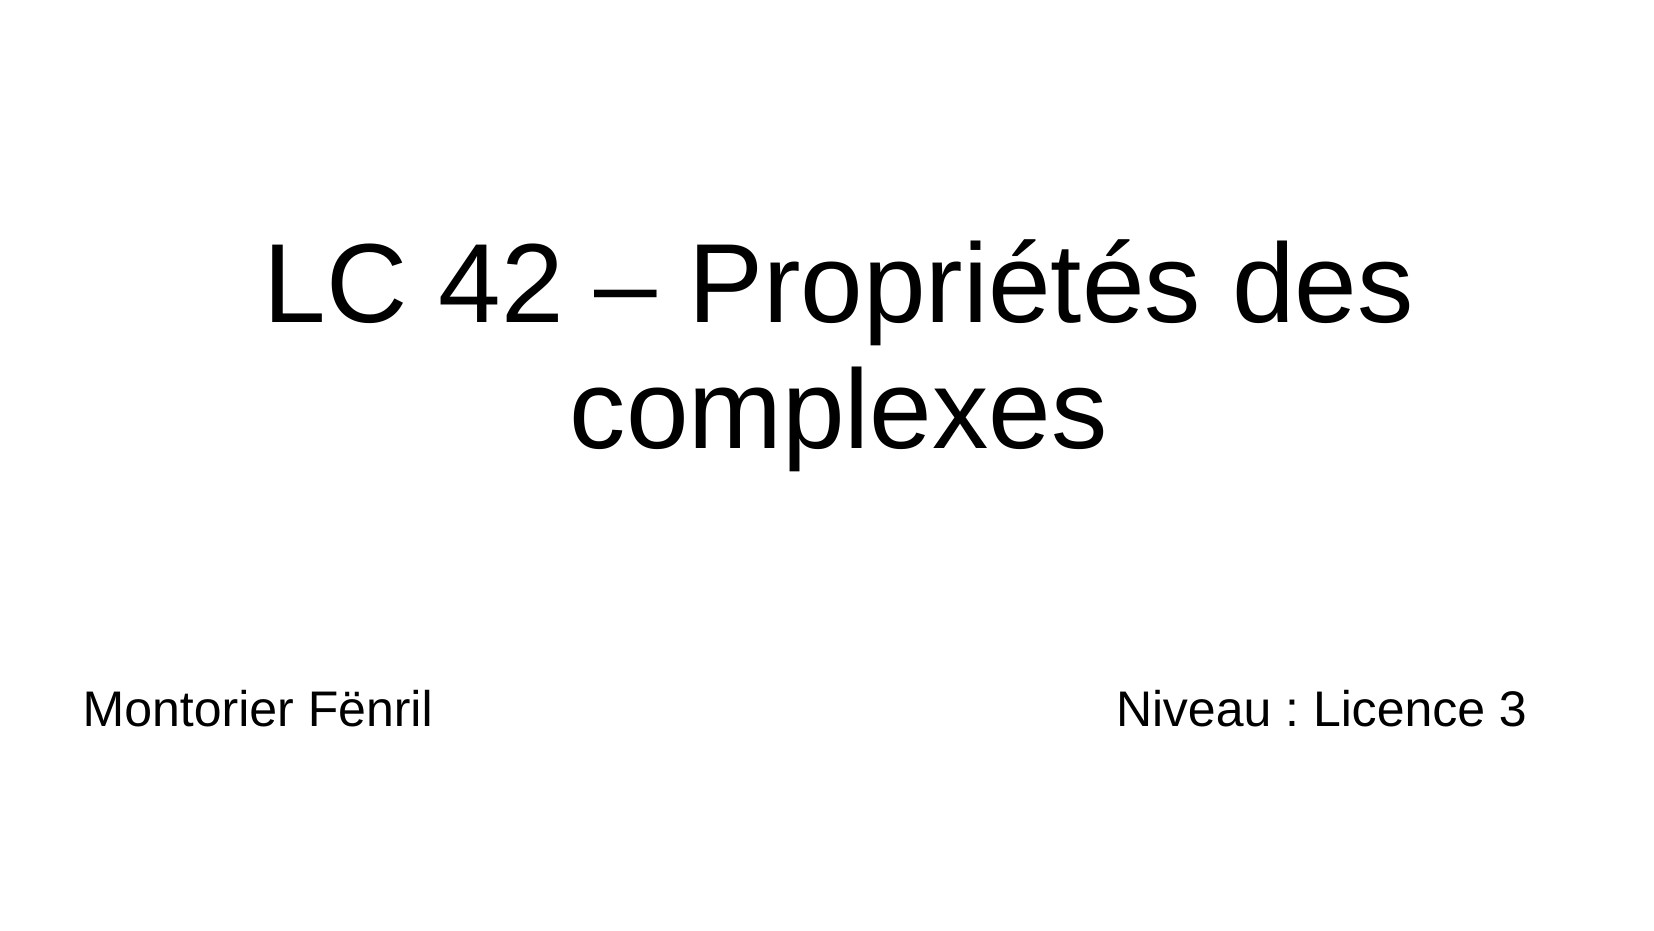

# LC 42 – Propriétés des complexes
Montorier Fënril										Niveau : Licence 3